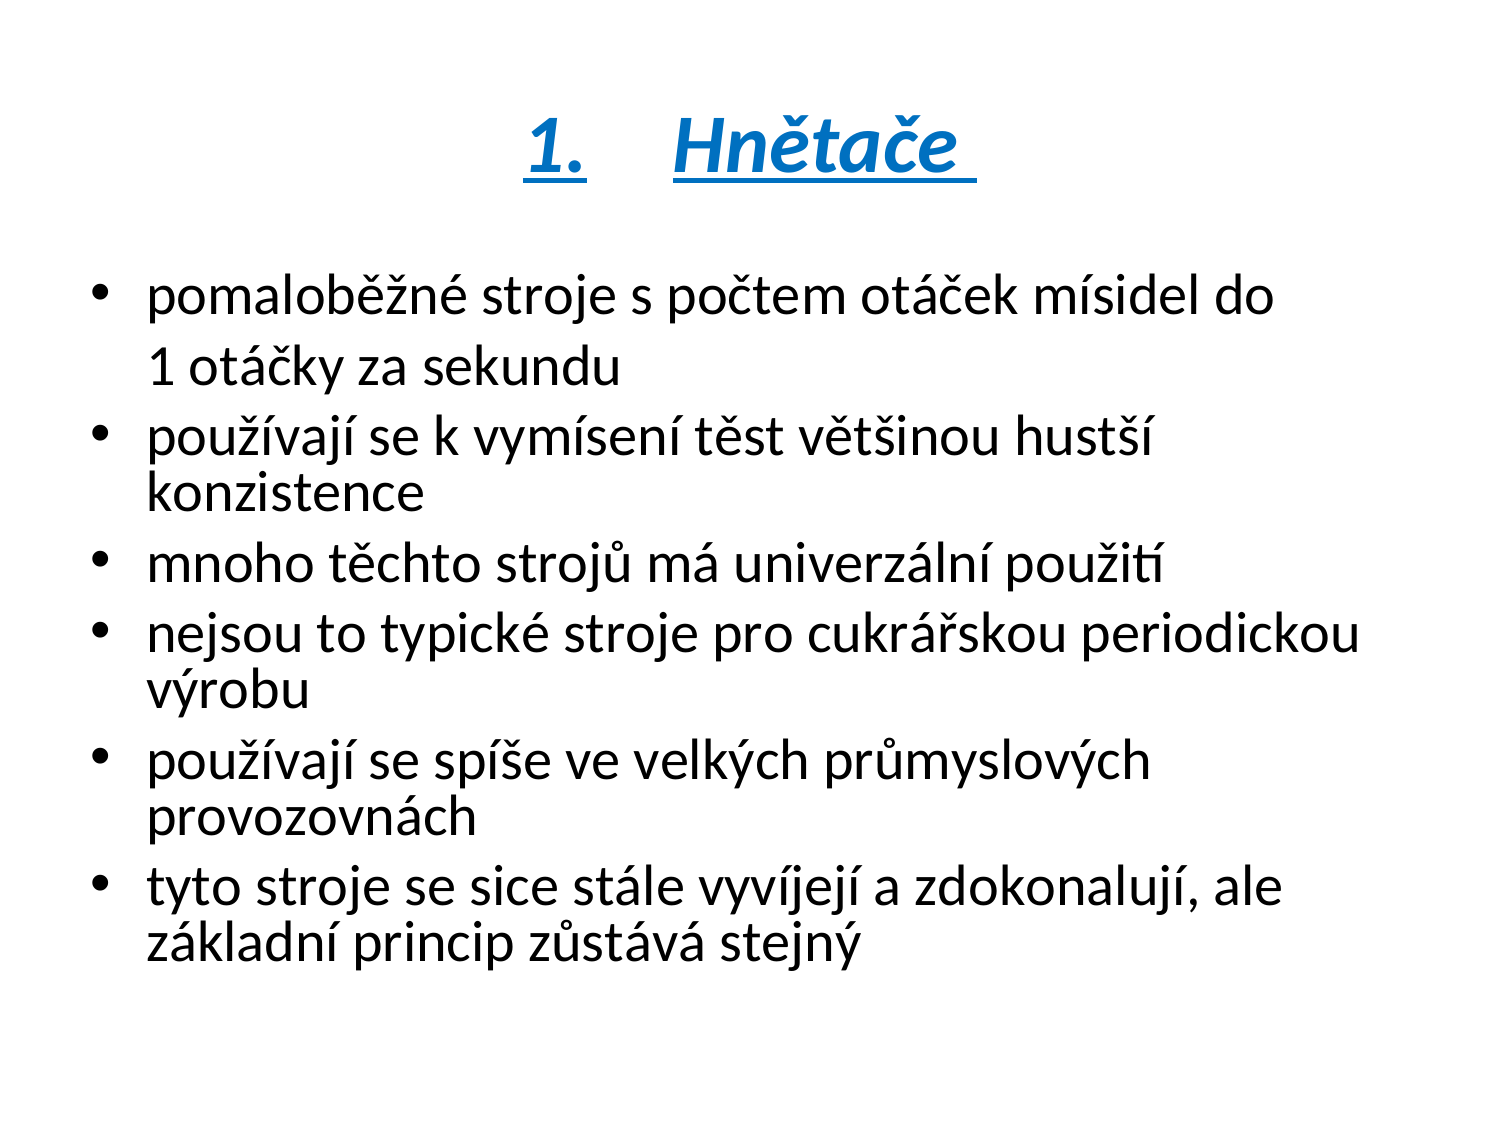

# 1.	Hnětače
pomaloběžné stroje s počtem otáček mísidel do
	1 otáčky za sekundu
používají se k vymísení těst většinou hustší konzistence
mnoho těchto strojů má univerzální použití
nejsou to typické stroje pro cukrářskou periodickou výrobu
používají se spíše ve velkých průmyslových provozovnách
tyto stroje se sice stále vyvíjejí a zdokonalují, ale základní princip zůstává stejný